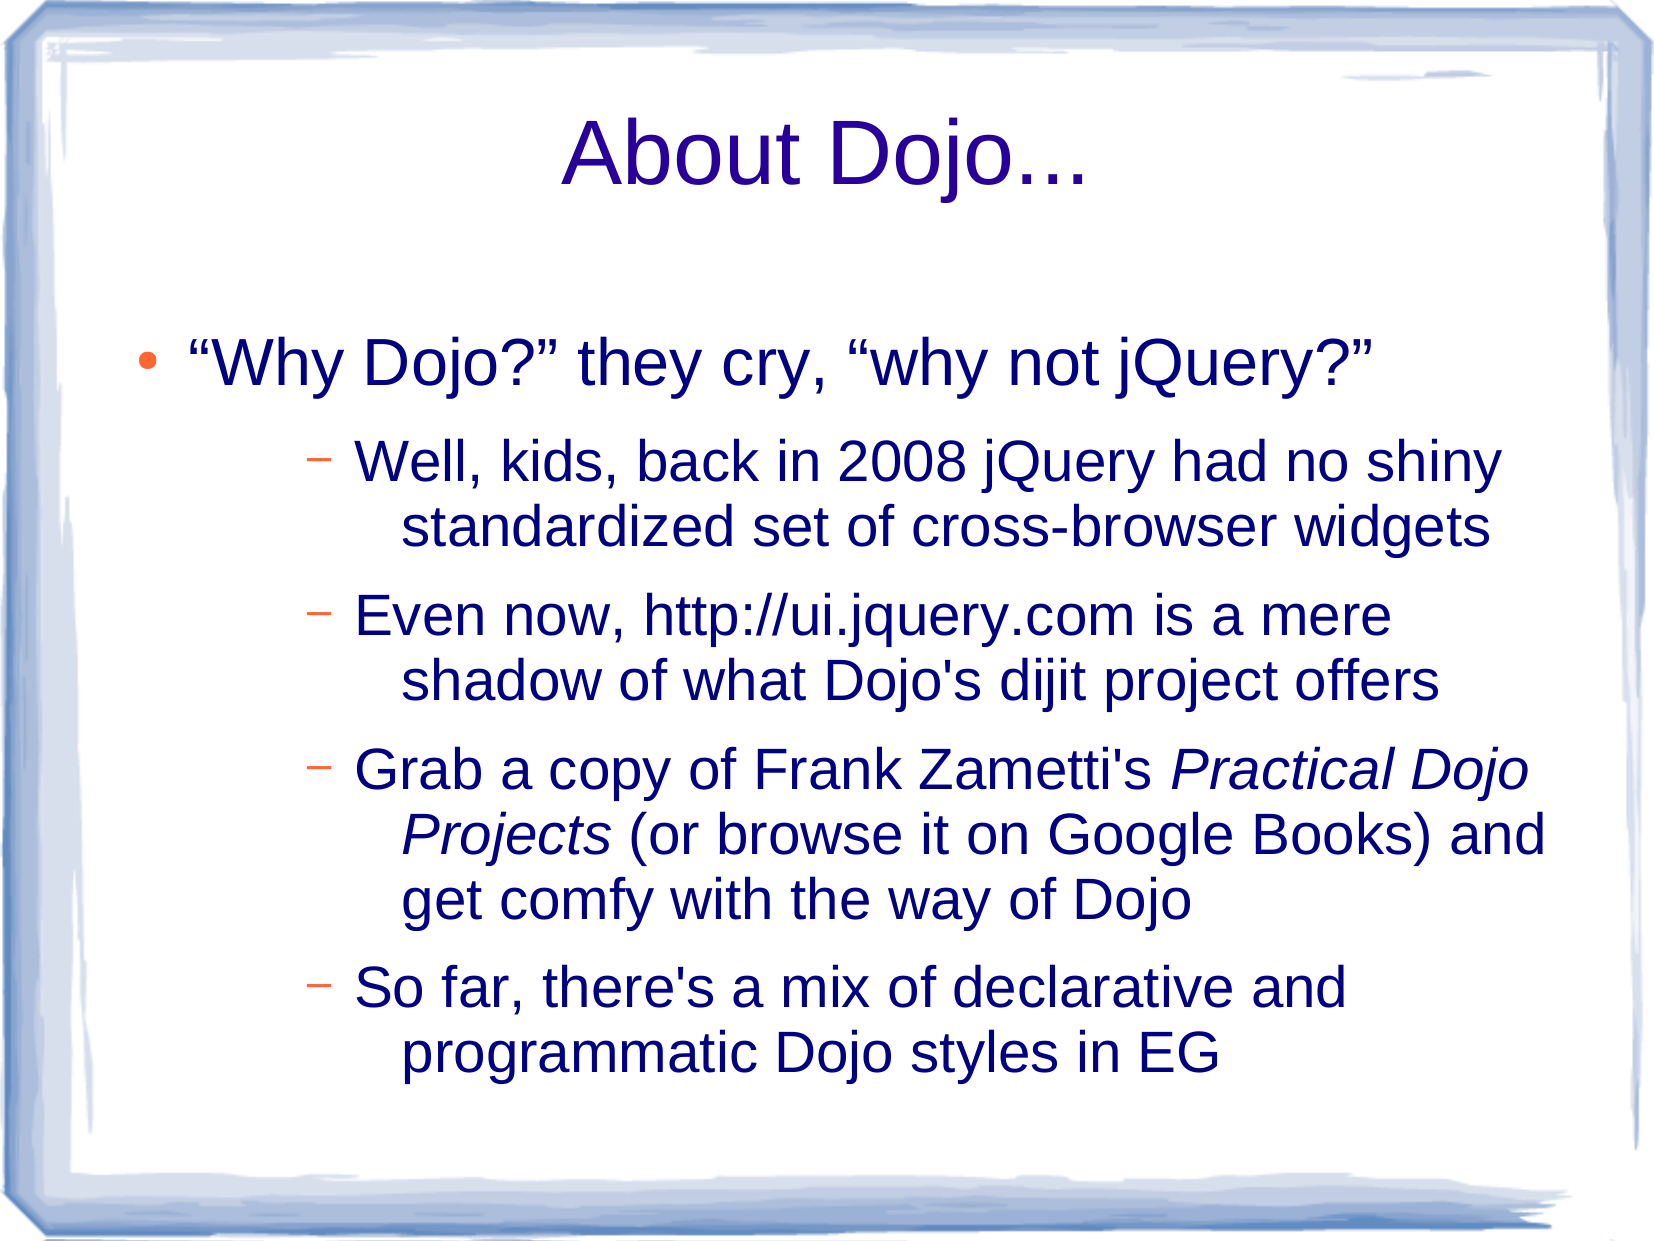

# About Dojo...
“Why Dojo?” they cry, “why not jQuery?”
Well, kids, back in 2008 jQuery had no shiny standardized set of cross-browser widgets
Even now, http://ui.jquery.com is a mere shadow of what Dojo's dijit project offers
Grab a copy of Frank Zametti's Practical Dojo Projects (or browse it on Google Books) and get comfy with the way of Dojo
So far, there's a mix of declarative and programmatic Dojo styles in EG